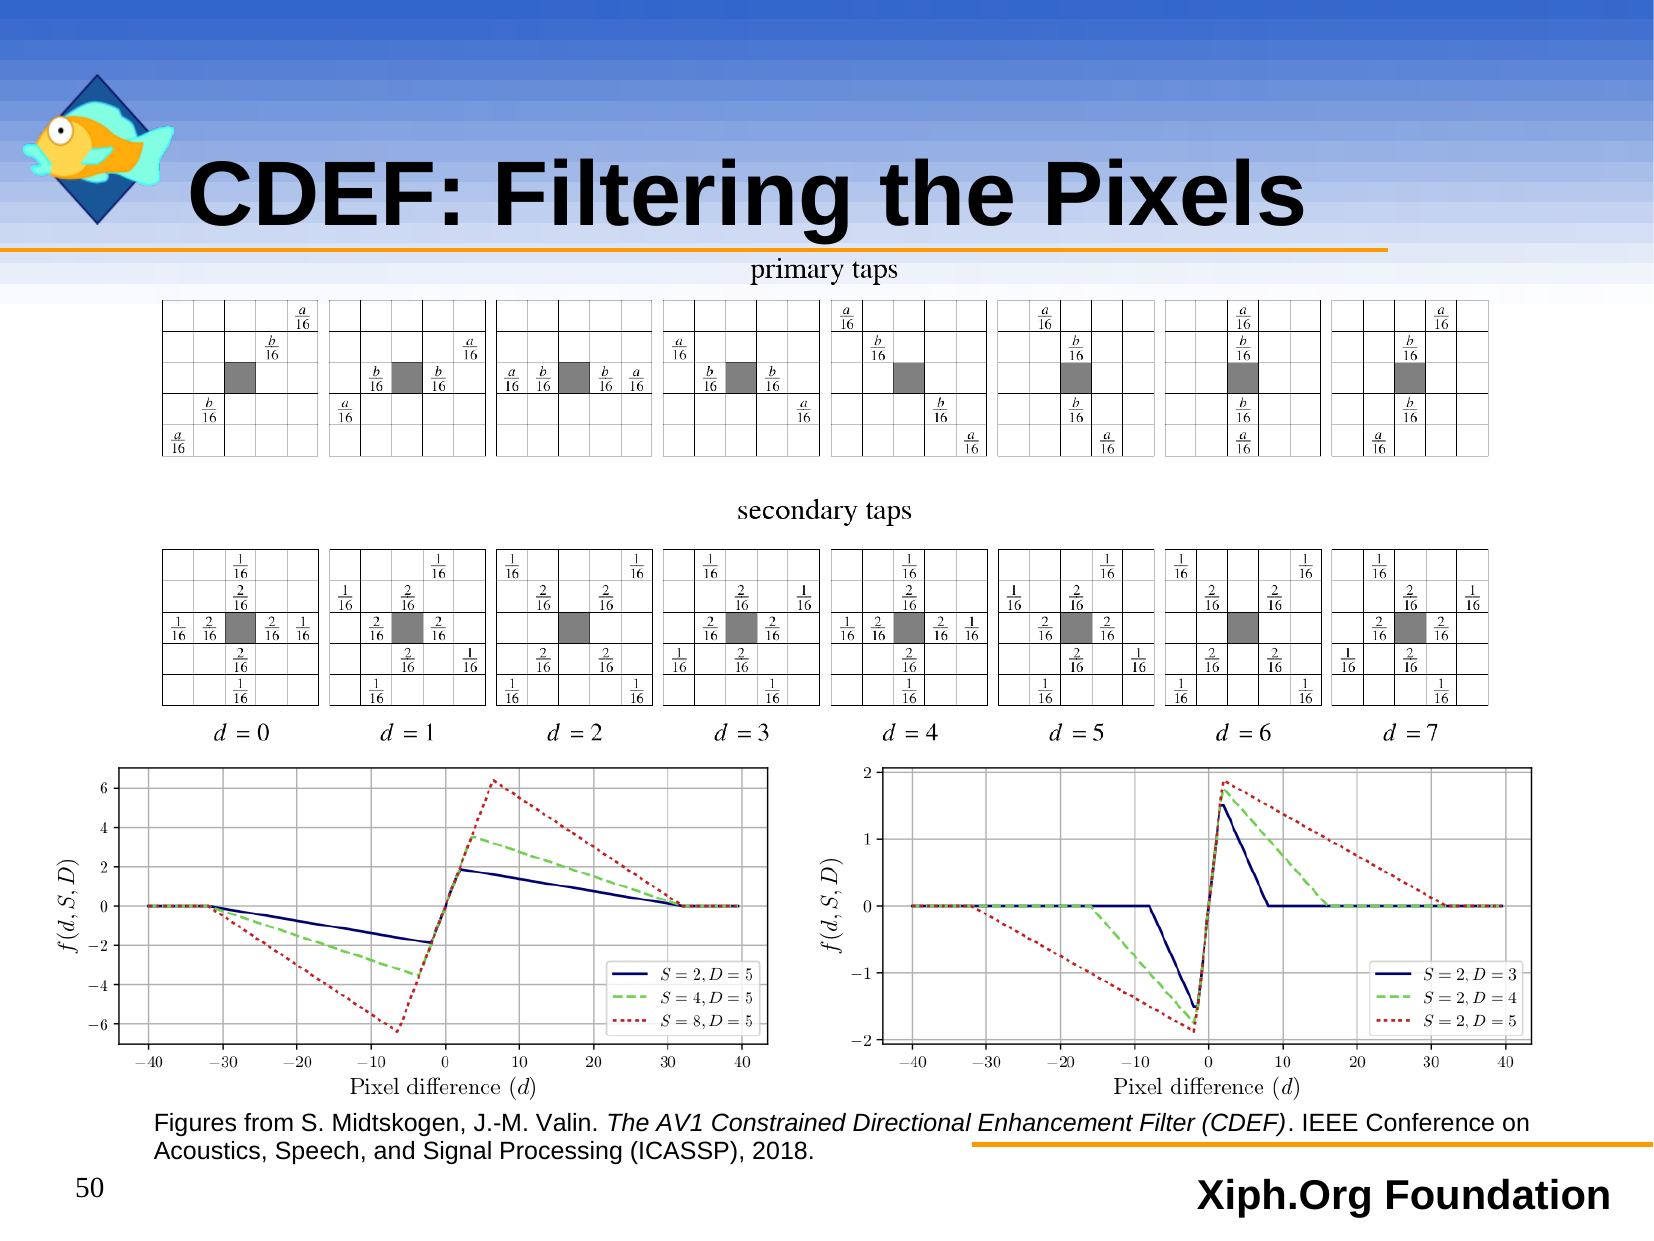

# CDEF: Filtering the Pixels
Figures from S. Midtskogen, J.-M. Valin. The AV1 Constrained Directional Enhancement Filter (CDEF). IEEE Conference on Acoustics, Speech, and Signal Processing (ICASSP), 2018.
50